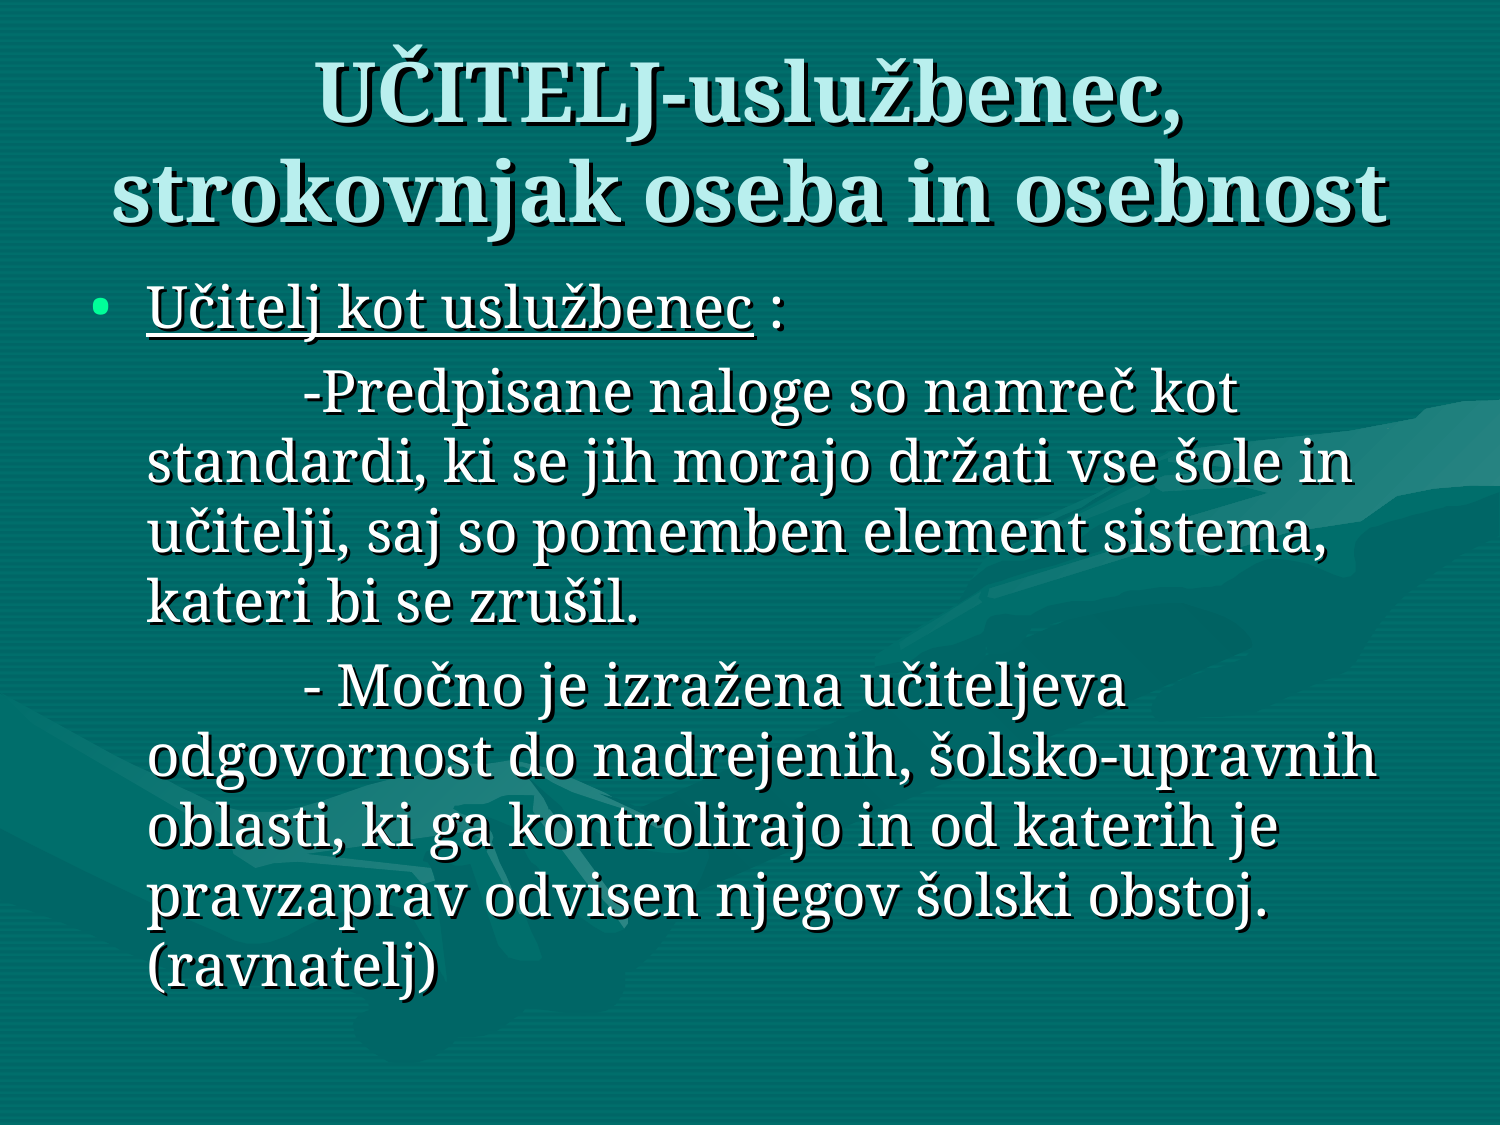

# UČITELJ-uslužbenec, strokovnjak oseba in osebnost
Učitelj kot uslužbenec :
 -Predpisane naloge so namreč kot standardi, ki se jih morajo držati vse šole in učitelji, saj so pomemben element sistema, kateri bi se zrušil.
 - Močno je izražena učiteljeva odgovornost do nadrejenih, šolsko-upravnih oblasti, ki ga kontrolirajo in od katerih je pravzaprav odvisen njegov šolski obstoj. (ravnatelj)